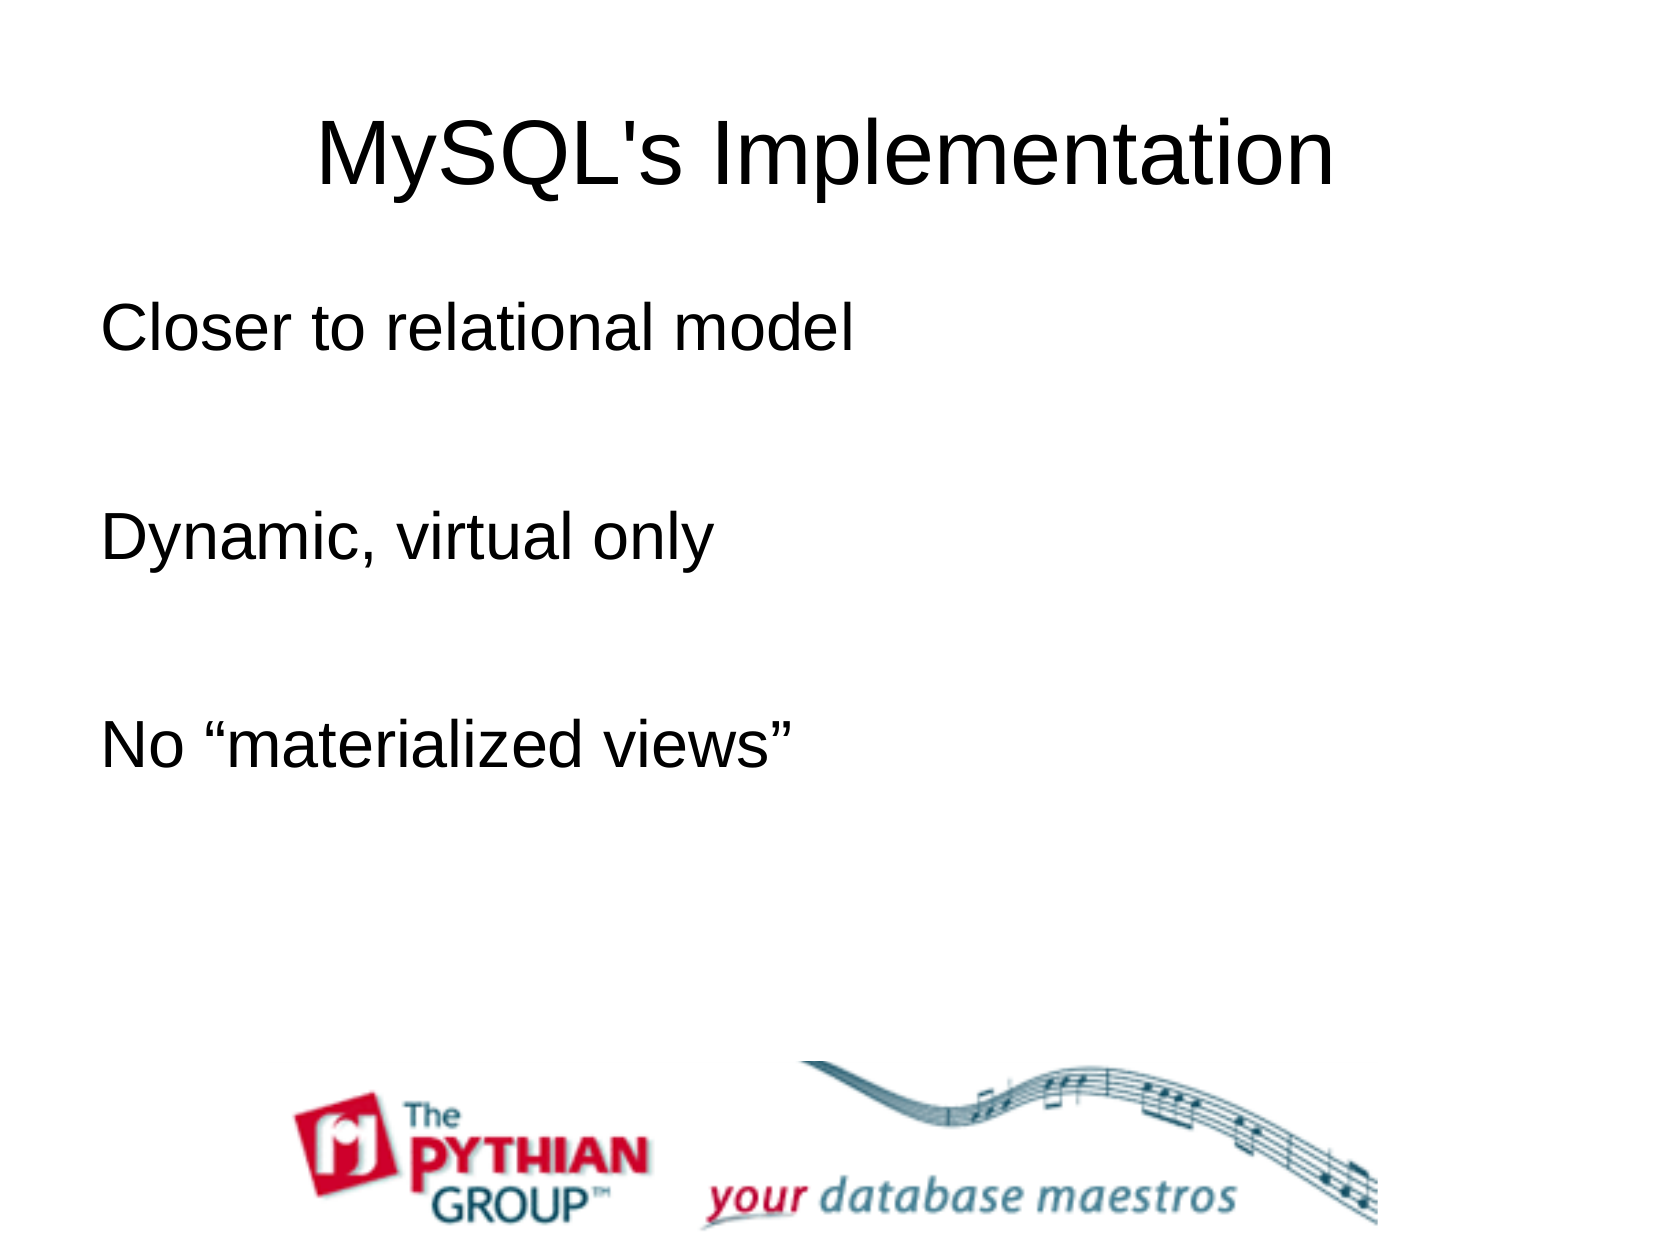

# MySQL's Implementation
Closer to relational model
Dynamic, virtual only
No “materialized views”